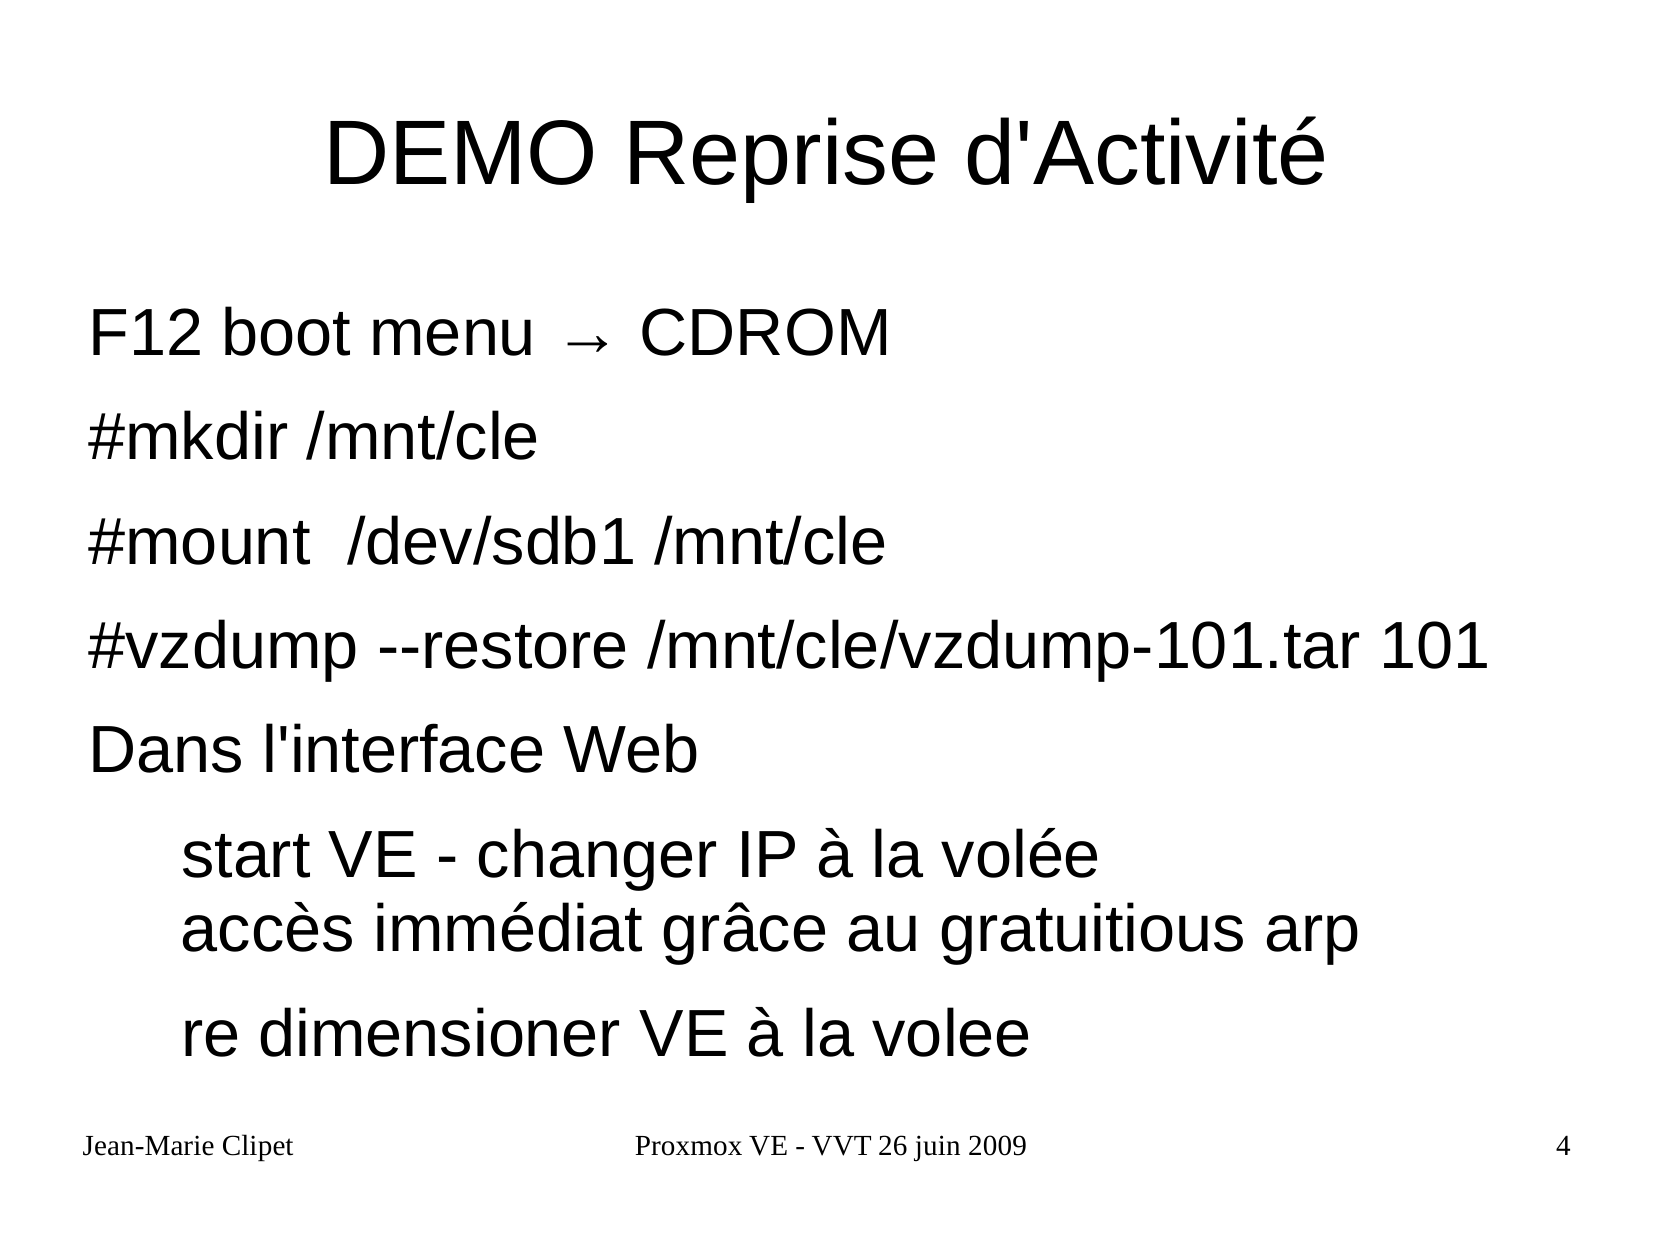

# DEMO Reprise d'Activité
F12 boot menu → CDROM
#mkdir /mnt/cle
#mount /dev/sdb1 /mnt/cle
#vzdump --restore /mnt/cle/vzdump-101.tar 101
Dans l'interface Web
 start VE - changer IP à la volée
 accès immédiat grâce au gratuitious arp
 re dimensioner VE à la volee
Jean-Marie Clipet
 Proxmox VE - VVT 26 juin 2009
4